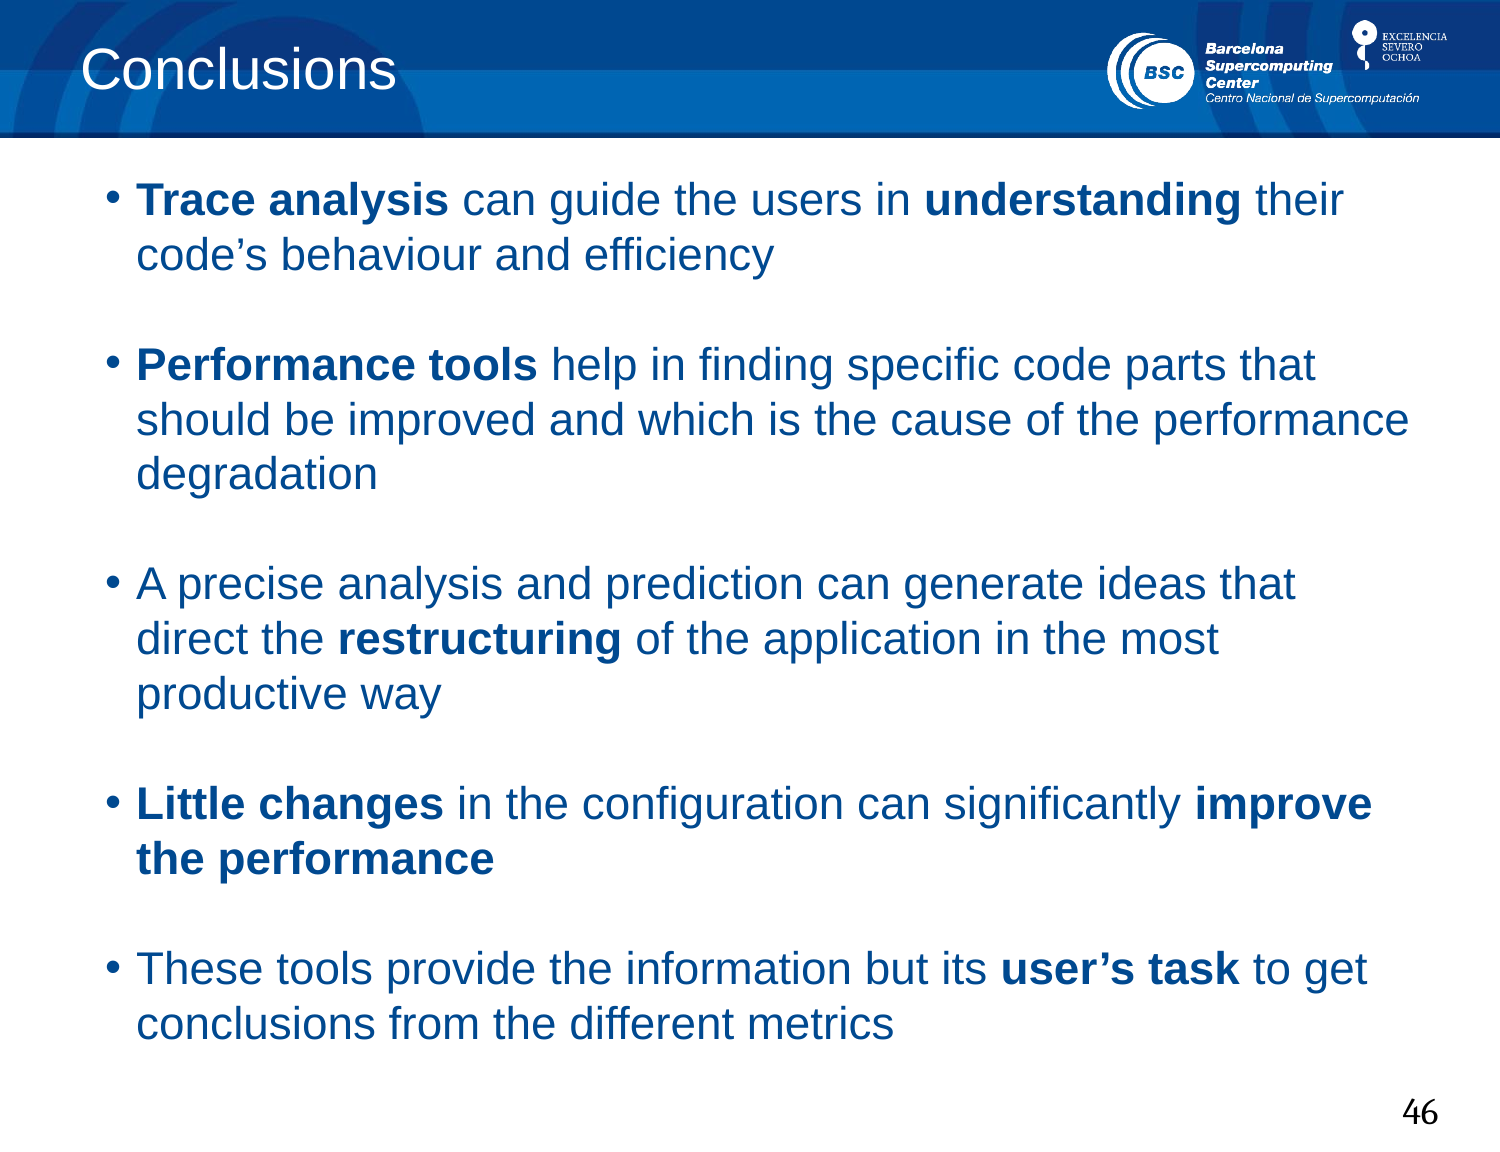

# Conclusions
Trace analysis can guide the users in understanding their code’s behaviour and efficiency
Performance tools help in finding specific code parts that should be improved and which is the cause of the performance degradation
A precise analysis and prediction can generate ideas that direct the restructuring of the application in the most productive way
Little changes in the configuration can significantly improve the performance
These tools provide the information but its user’s task to get conclusions from the different metrics